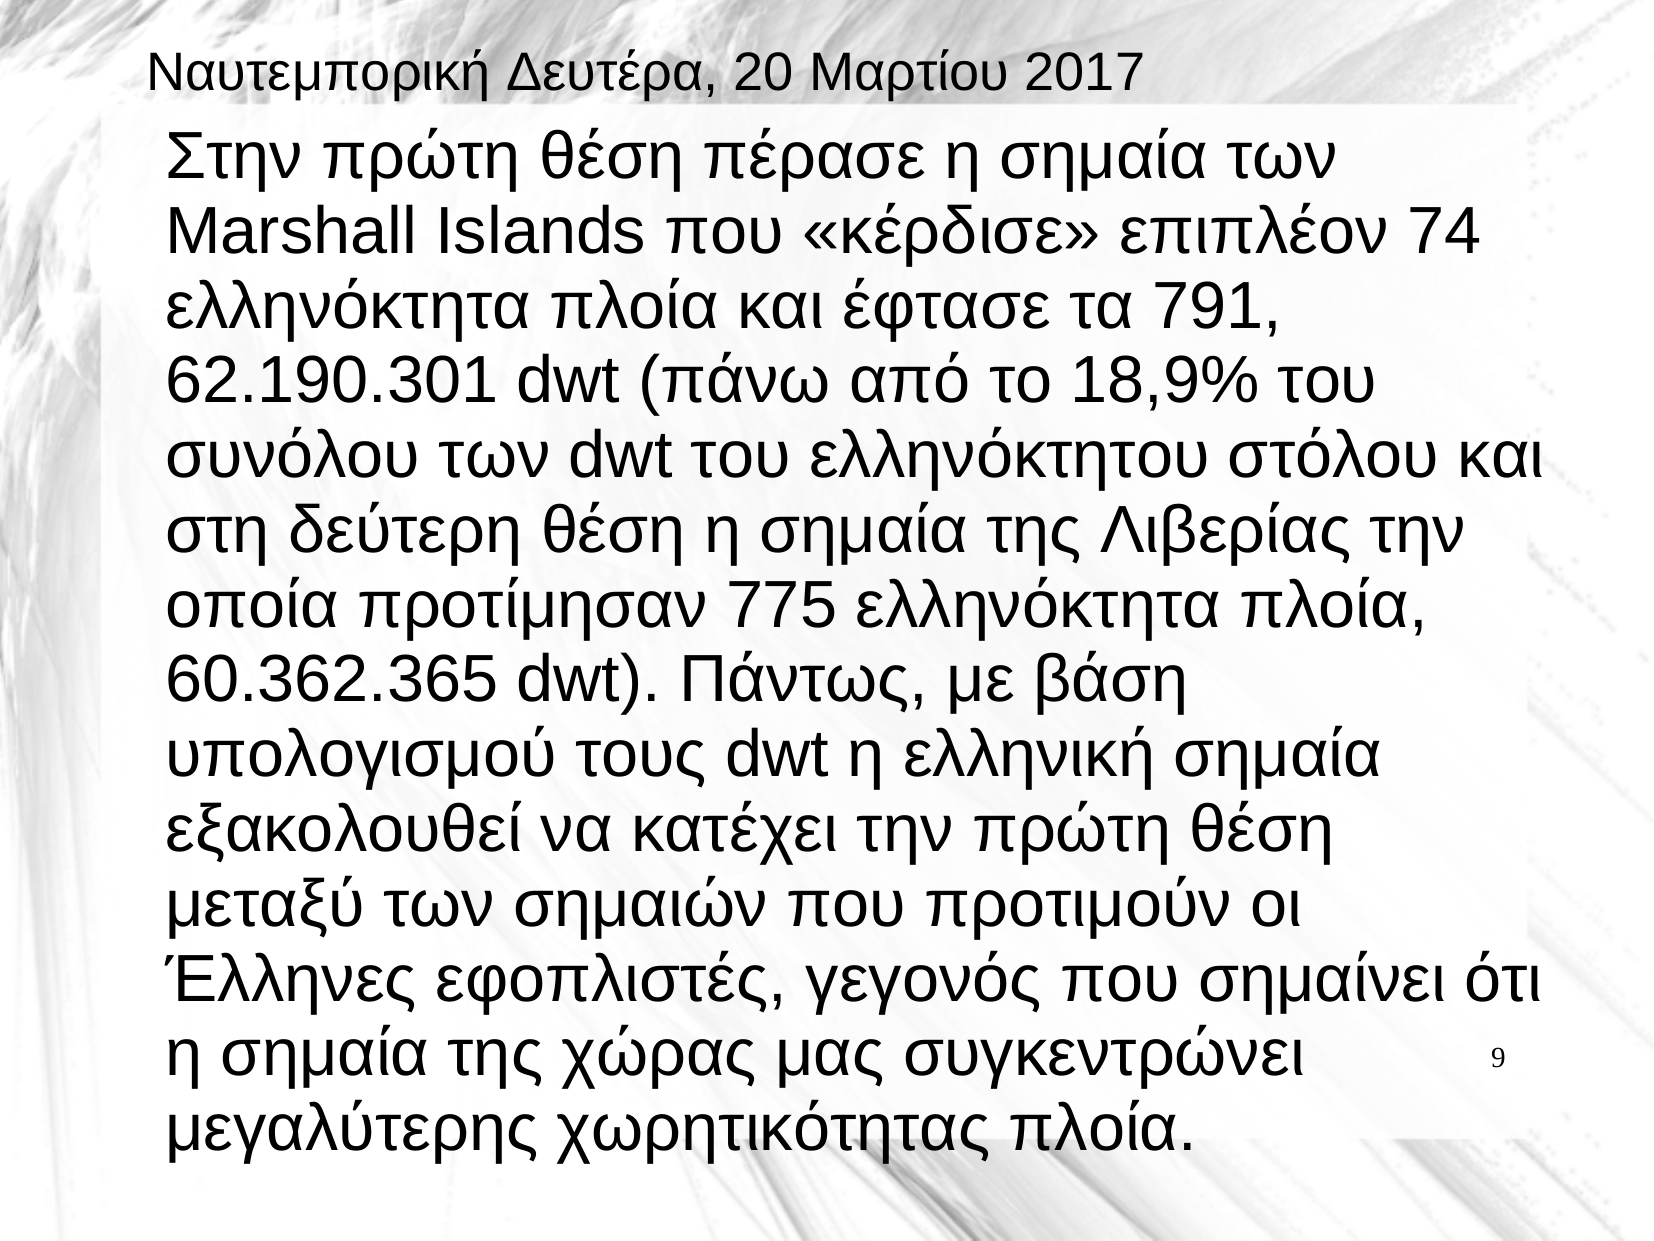

Ναυτεμπορική Δευτέρα, 20 Μαρτίου 2017
# Στην πρώτη θέση πέρασε η σημαία των Marshall Islands που «κέρδισε» επιπλέον 74 ελληνόκτητα πλοία και έφτασε τα 791, 62.190.301 dwt (πάνω από το 18,9% του συνόλου των dwt του ελληνόκτητου στόλου και στη δεύτερη θέση η σημαία της Λιβερίας την οποία προτίμησαν 775 ελληνόκτητα πλοία, 60.362.365 dwt). Πάντως, με βάση υπολογισμού τους dwt η ελληνική σημαία εξακολουθεί να κατέχει την πρώτη θέση μεταξύ των σημαιών που προτιμούν οι Έλληνες εφοπλιστές, γεγονός που σημαίνει ότι η σημαία της χώρας μας συγκεντρώνει μεγαλύτερης χωρητικότητας πλοία.
9